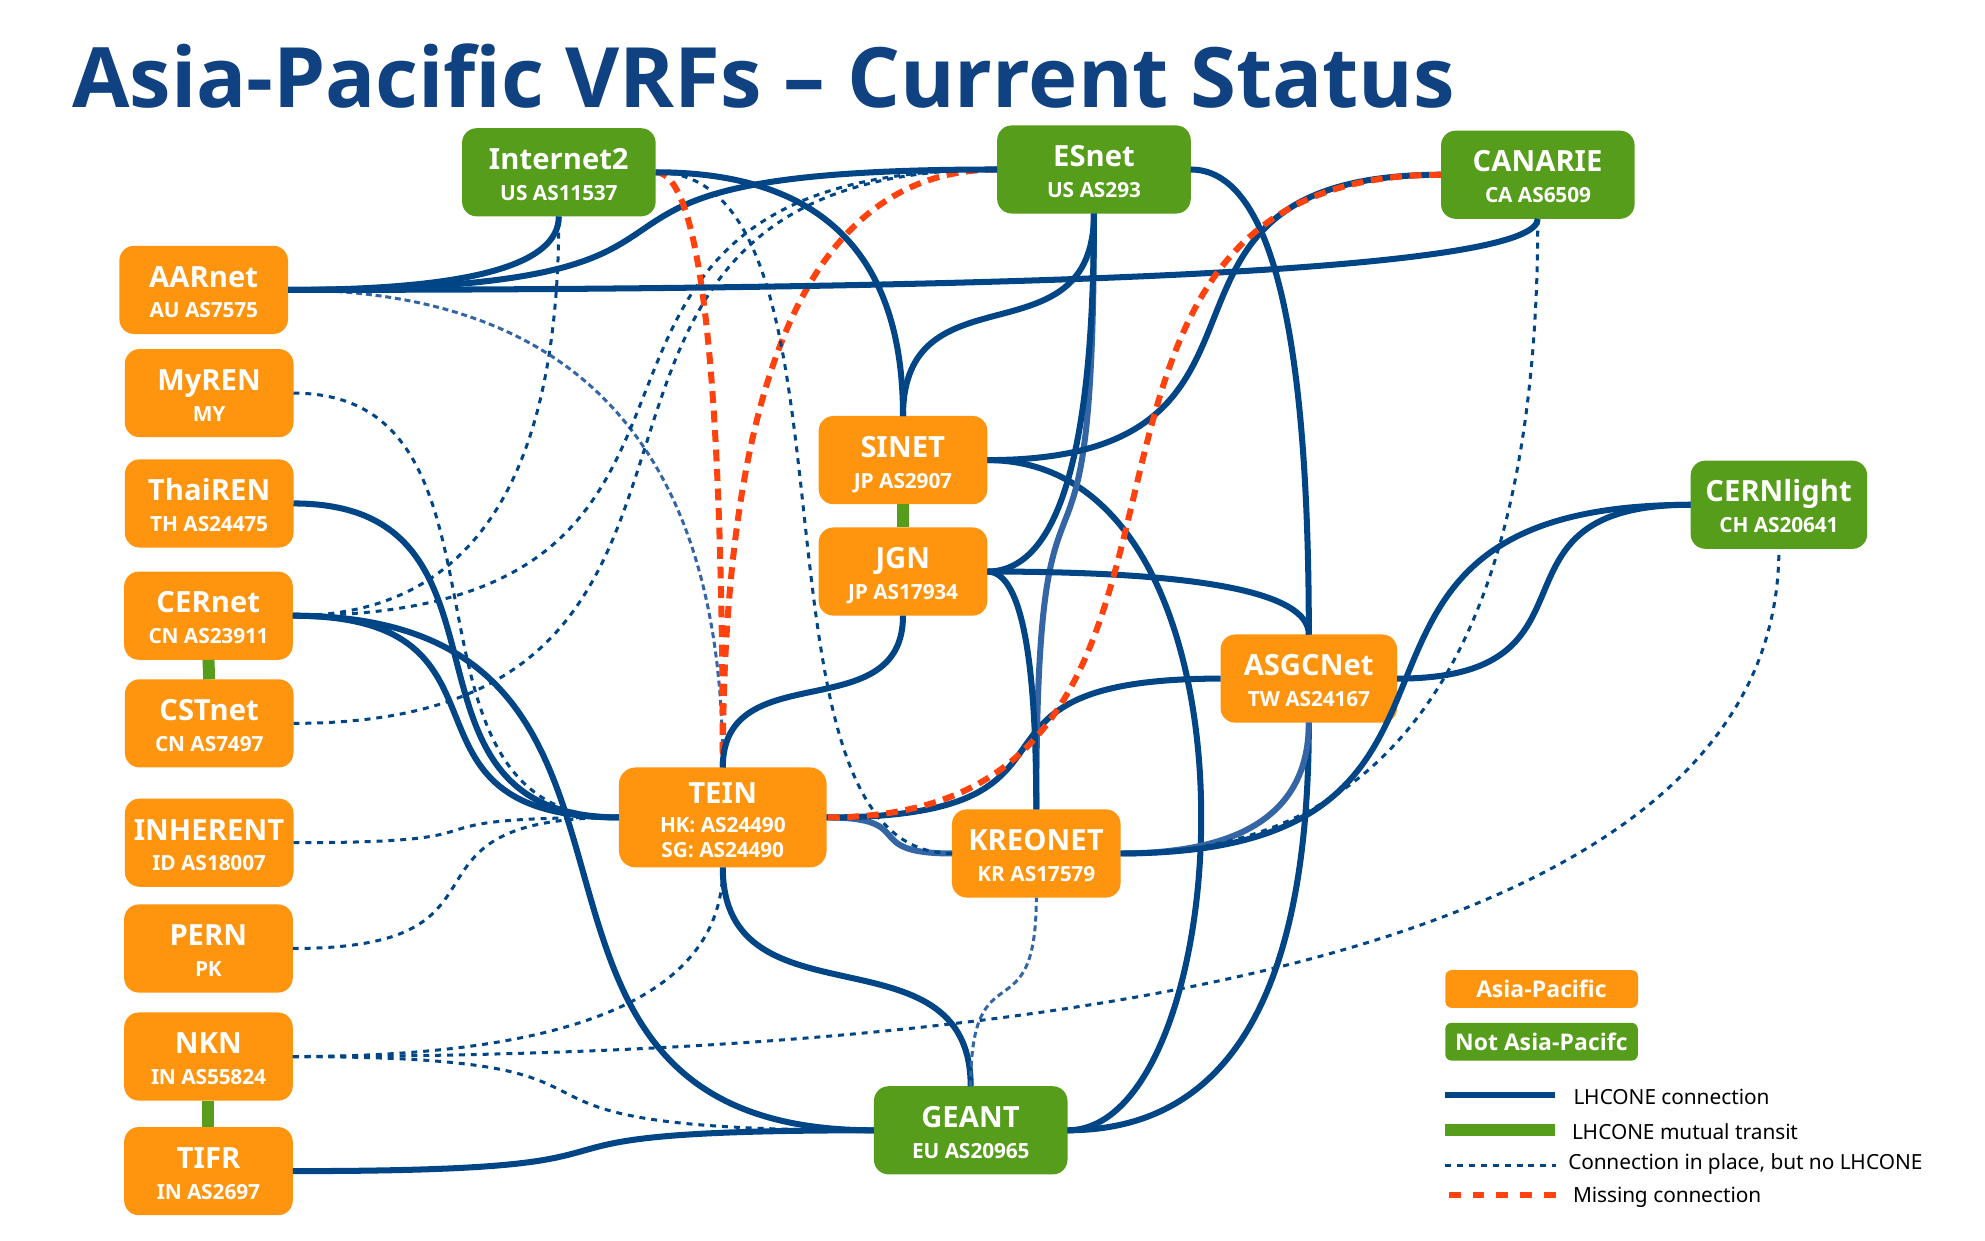

# Asia-Pacific VRFs – Current Status
ESnet
US AS293
Internet2
US AS11537
CANARIE
CA AS6509
AARnet
AU AS7575
MyREN
MY
SINET
JP AS2907
ThaiREN
TH AS24475
CERNlight
CH AS20641
JGN
JP AS17934
CERnet
CN AS23911
ASGCNet
TW AS24167
CSTnet
CN AS7497
TEIN
HK: AS24490
SG: AS24490
INHERENT
ID AS18007
KREONET
KR AS17579
PERN
PK
Asia-Pacific
NKN
IN AS55824
Not Asia-Pacifc
LHCONE connection
GEANT
EU AS20965
LHCONE mutual transit
TIFR
IN AS2697
Connection in place, but no LHCONE
Missing connection